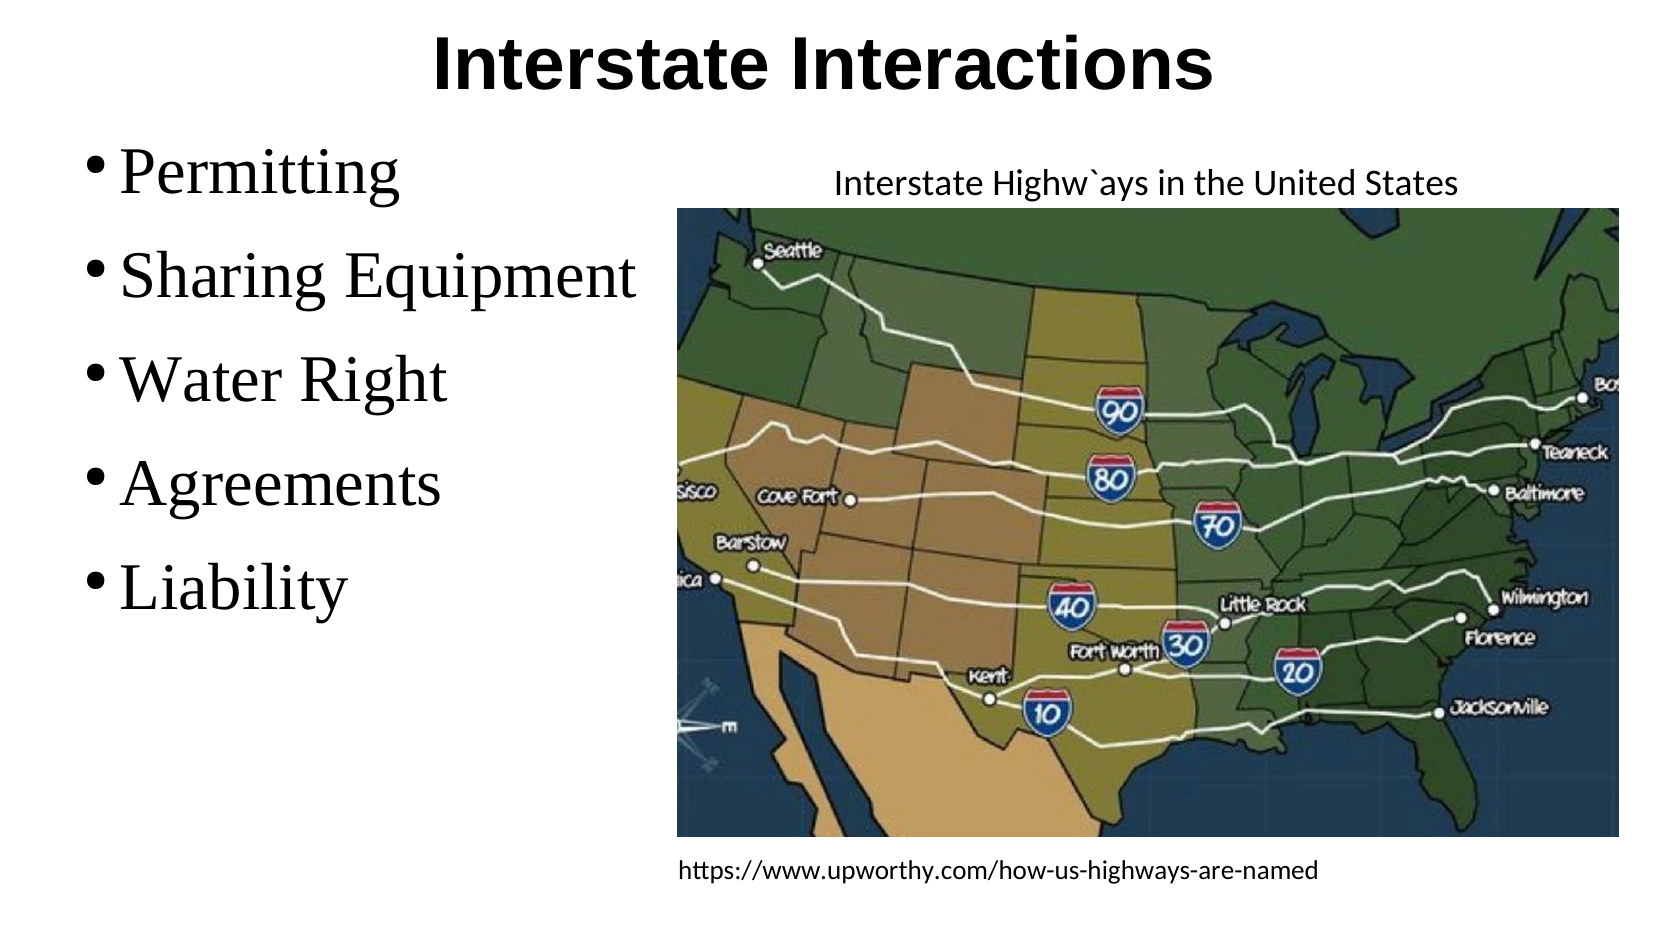

# Interstate Interactions
Permitting
Sharing Equipment
Water Right
Agreements
Liability
Interstate Highw`ays in the United States
https://www.upworthy.com/how-us-highways-are-named